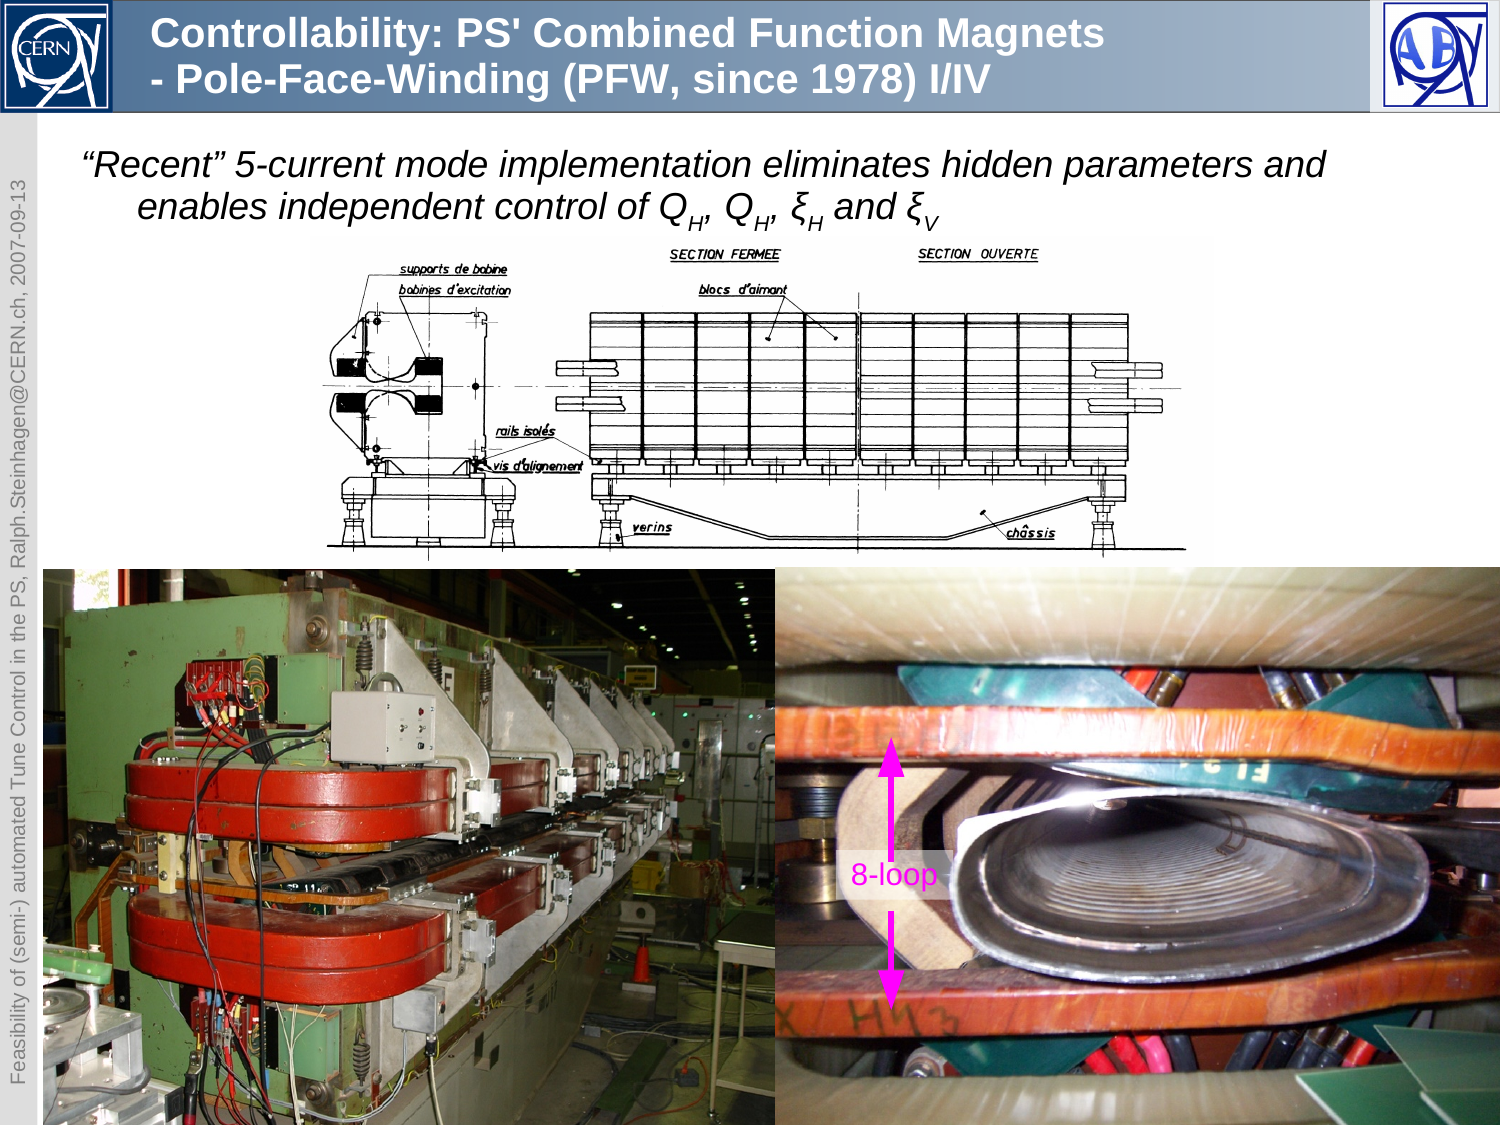

# Controllability: PS' Combined Function Magnets - Pole-Face-Winding (PFW, since 1978) I/IV
“Recent” 5-current mode implementation eliminates hidden parameters and enables independent control of QH, QH, ξH and ξV
8-loop